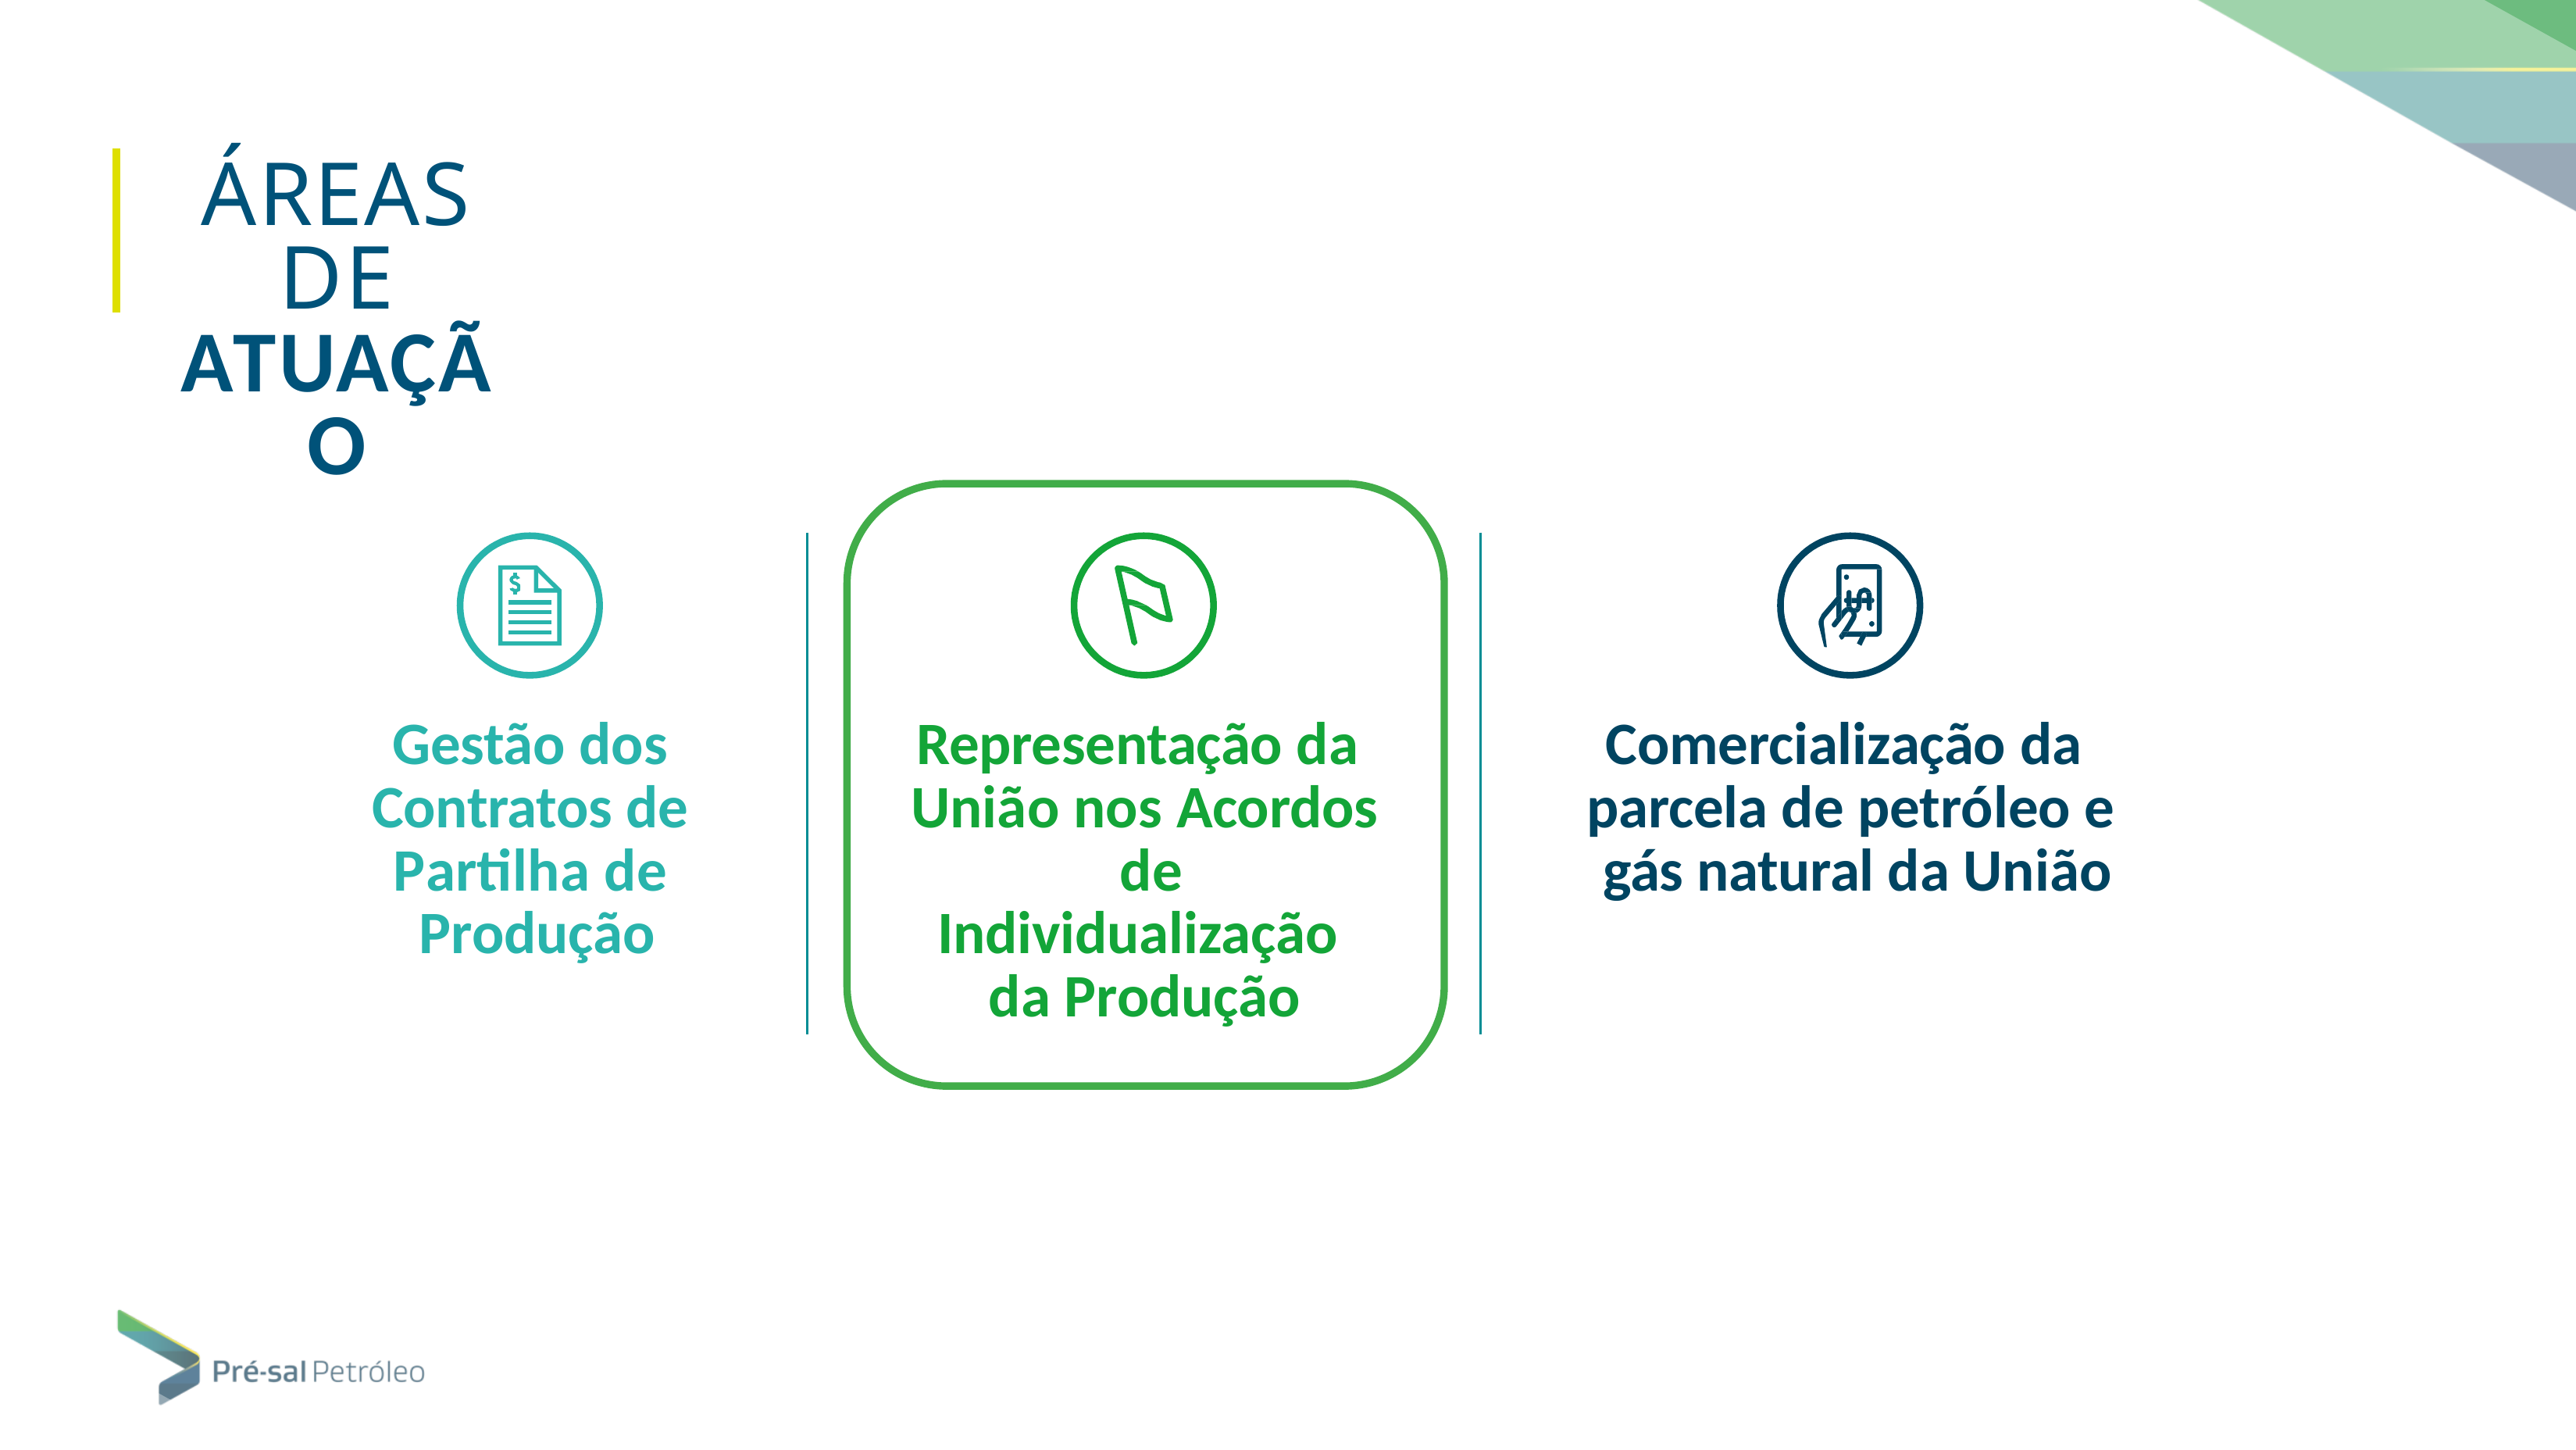

# ÁREAS DE
ATUAÇÃO
Comercialização da parcela de petróleo e gás natural da União
Representação da União nos Acordos de Individualização da Produção
Gestão dos Contratos de Partilha de Produção